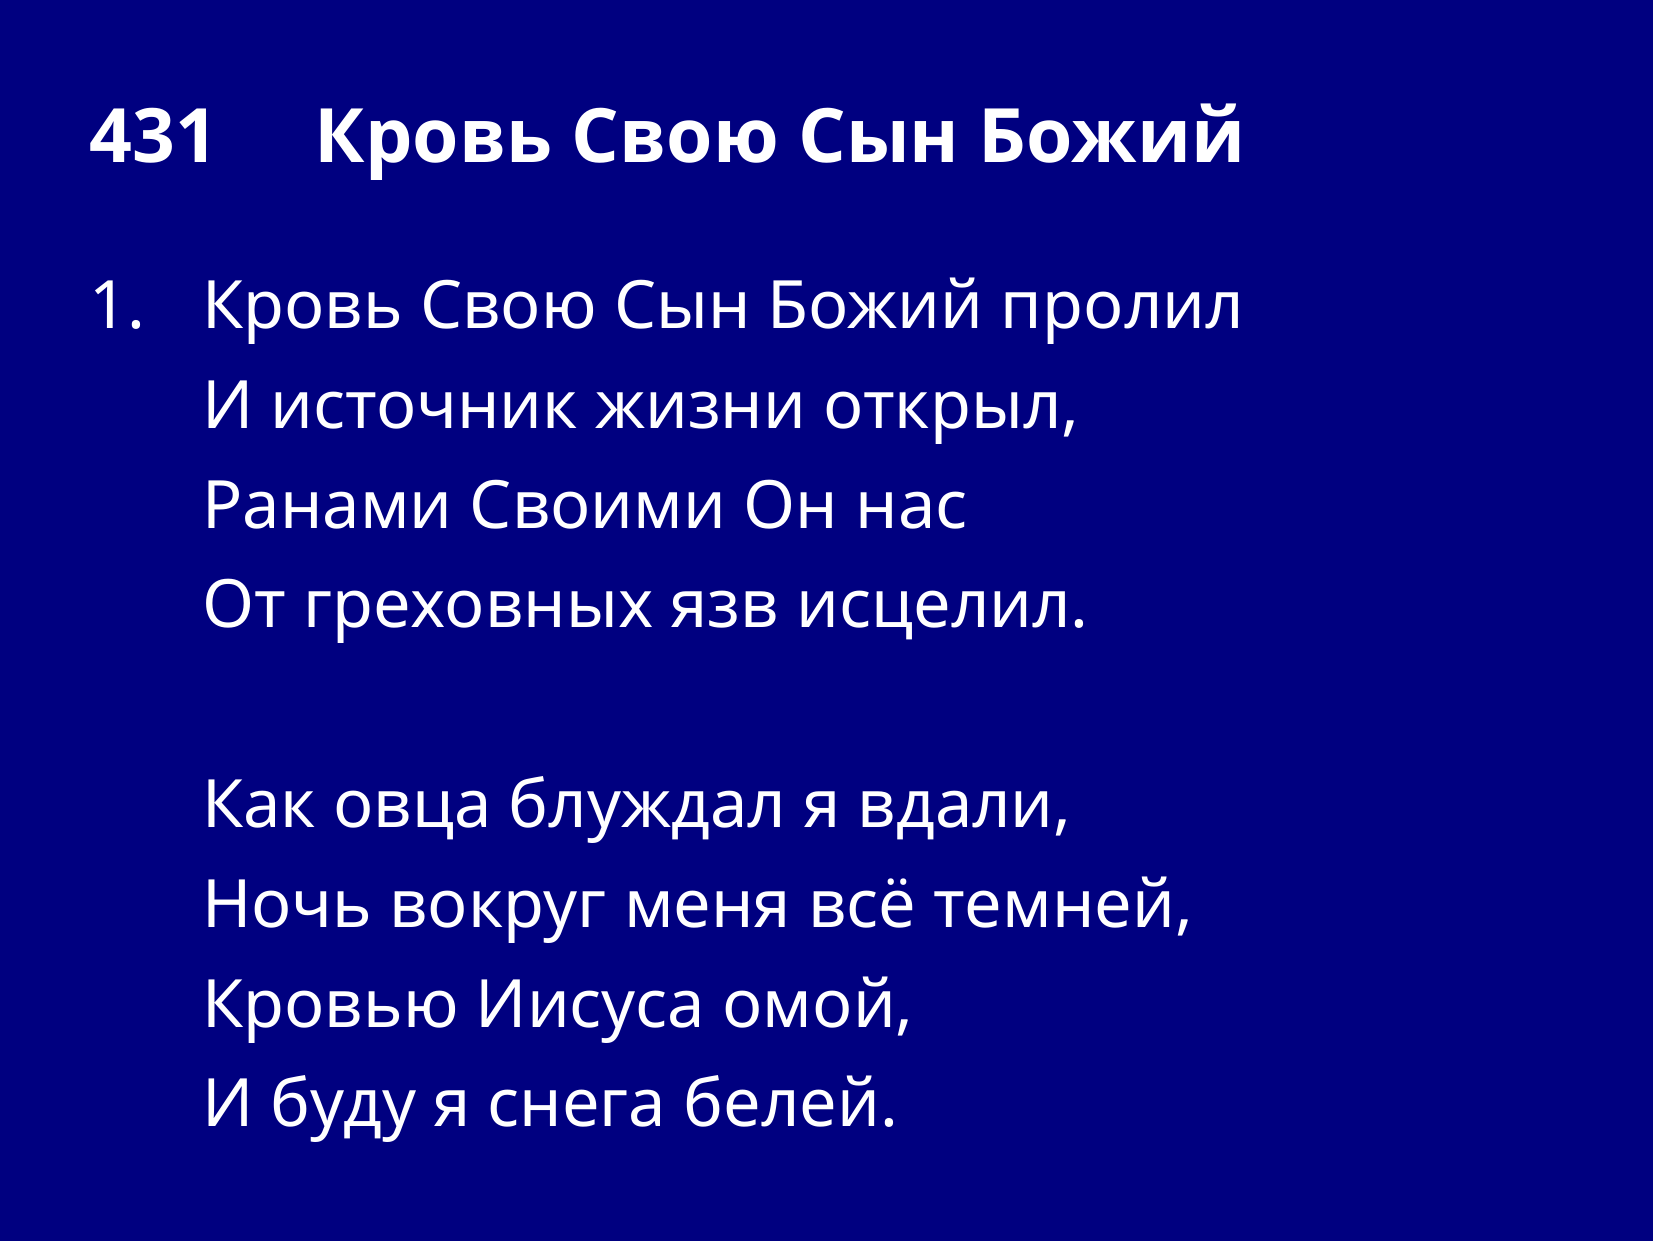

431	Кровь Свою Сын Божий
1.	Кровь Свою Сын Божий пролил
	И источник жизни открыл,
	Ранами Своими Он нас
	От греховных язв исцелил.
	Как овца блуждал я вдали,
	Ночь вокруг меня всё темней,
	Кровью Иисуса омой,
	И буду я снега белей.